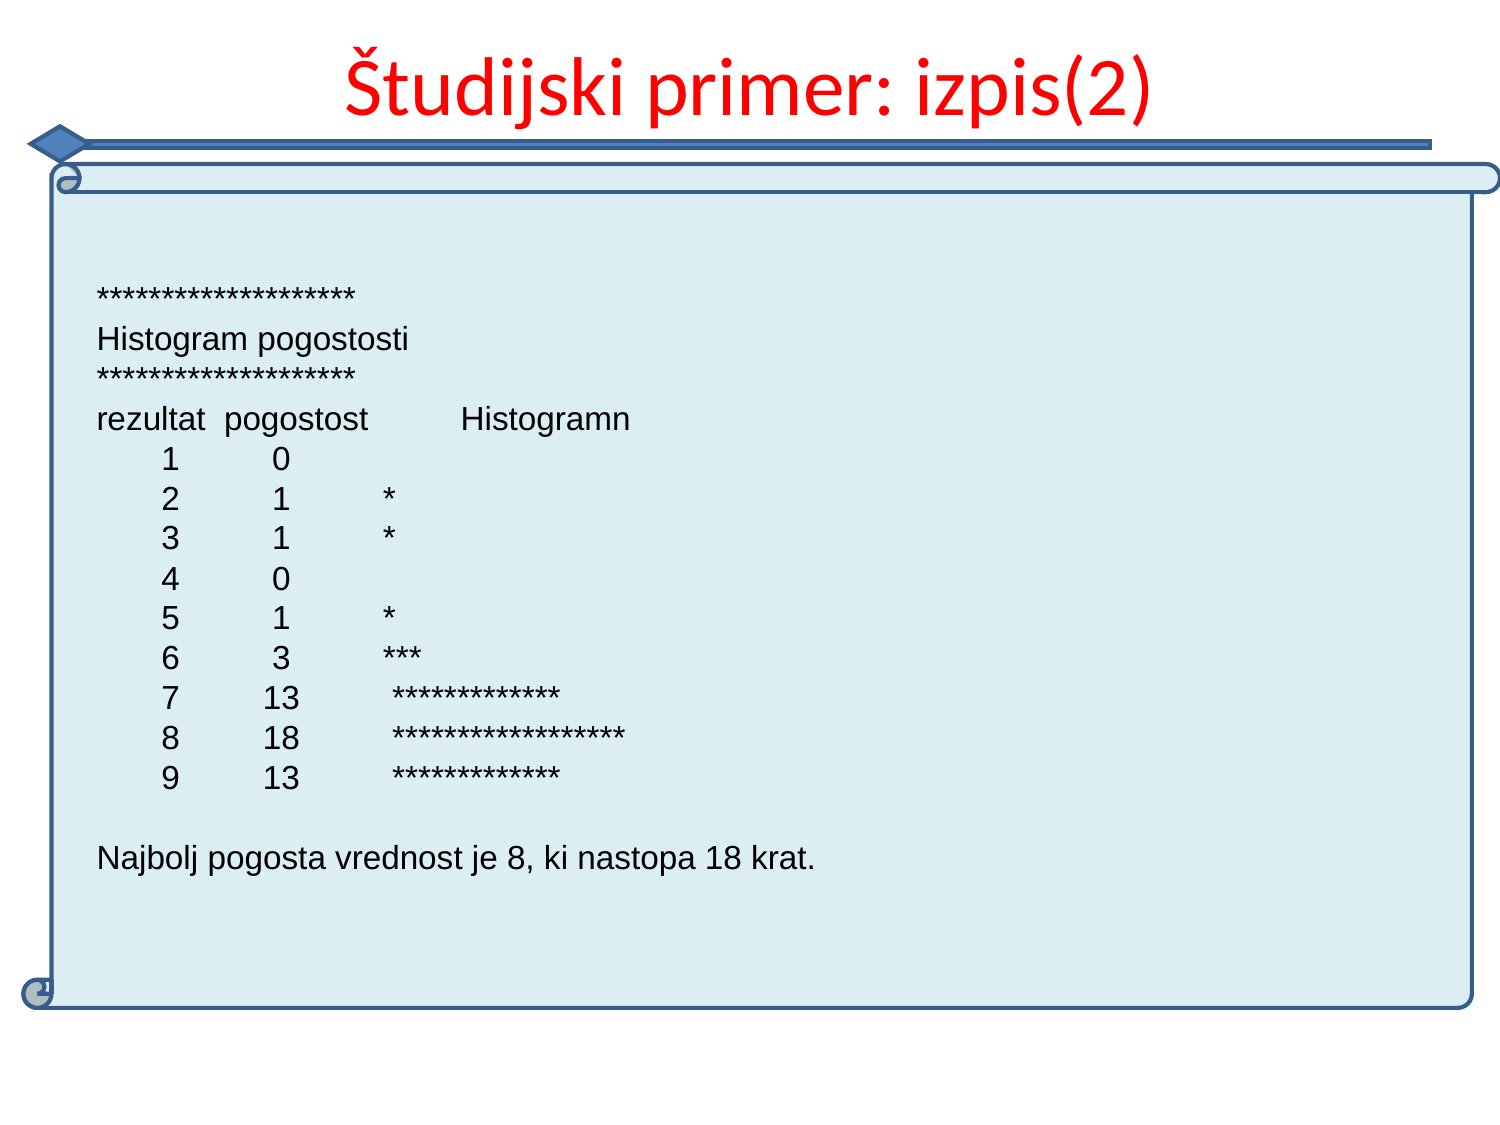

# Študijski primer: izpis(2)
********************
Histogram pogostosti
********************
rezultat pogostost Histogramn
 1 0
 2 1 *
 3 1 *
 4 0
 5 1 *
 6 3 ***
 7 13 *************
 8 18 ******************
 9 13 *************
Najbolj pogosta vrednost je 8, ki nastopa 18 krat.